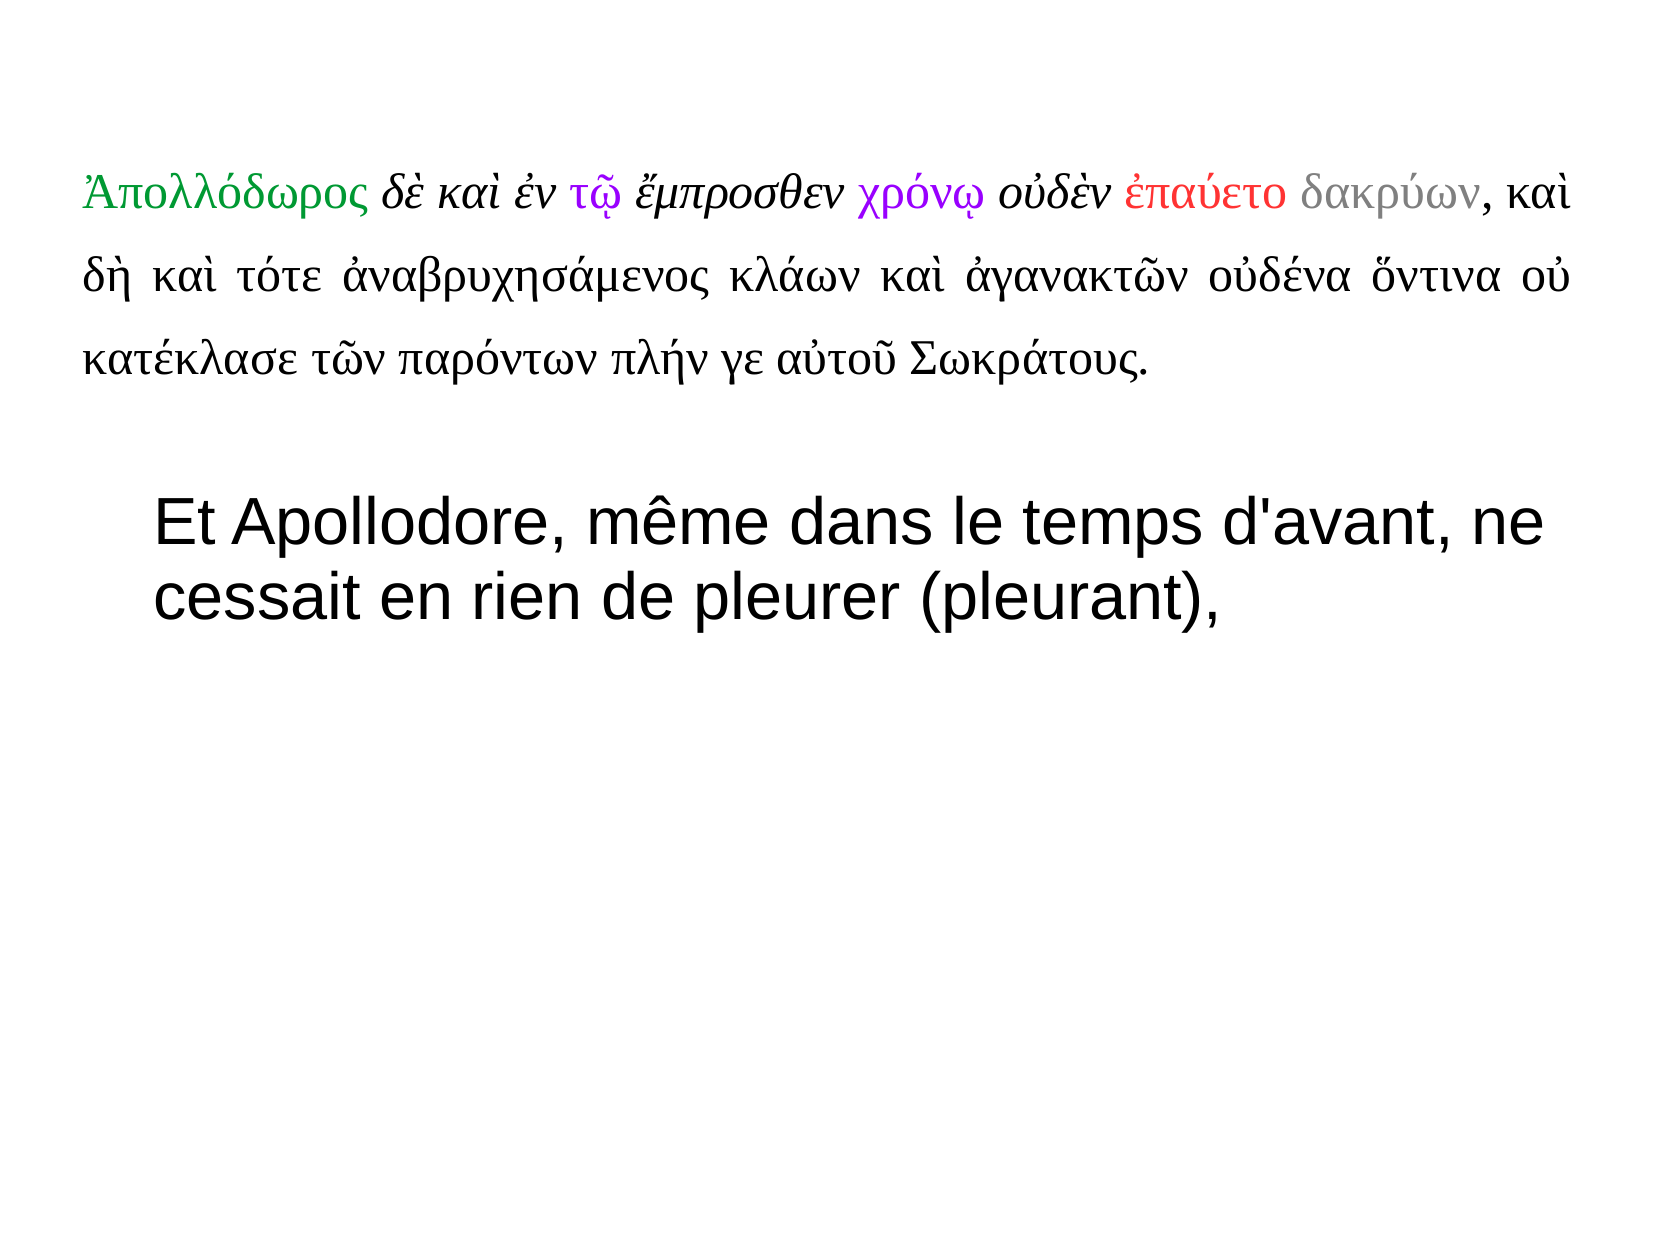

# Ἀπολλόδωρος δὲ καὶ ἐν τῷ ἔμπροσθεν χρόνῳ οὐδὲν ἐπαύετο δακρύων, καὶ δὴ καὶ τότε ἀναβρυχησάμενος κλάων καὶ ἀγανακτῶν οὐδένα ὅντινα οὐ κατέκλασε τῶν παρόντων πλήν γε αὐτοῦ Σωκράτους.
Et Apollodore, même dans le temps d'avant, ne cessait en rien de pleurer (pleurant),